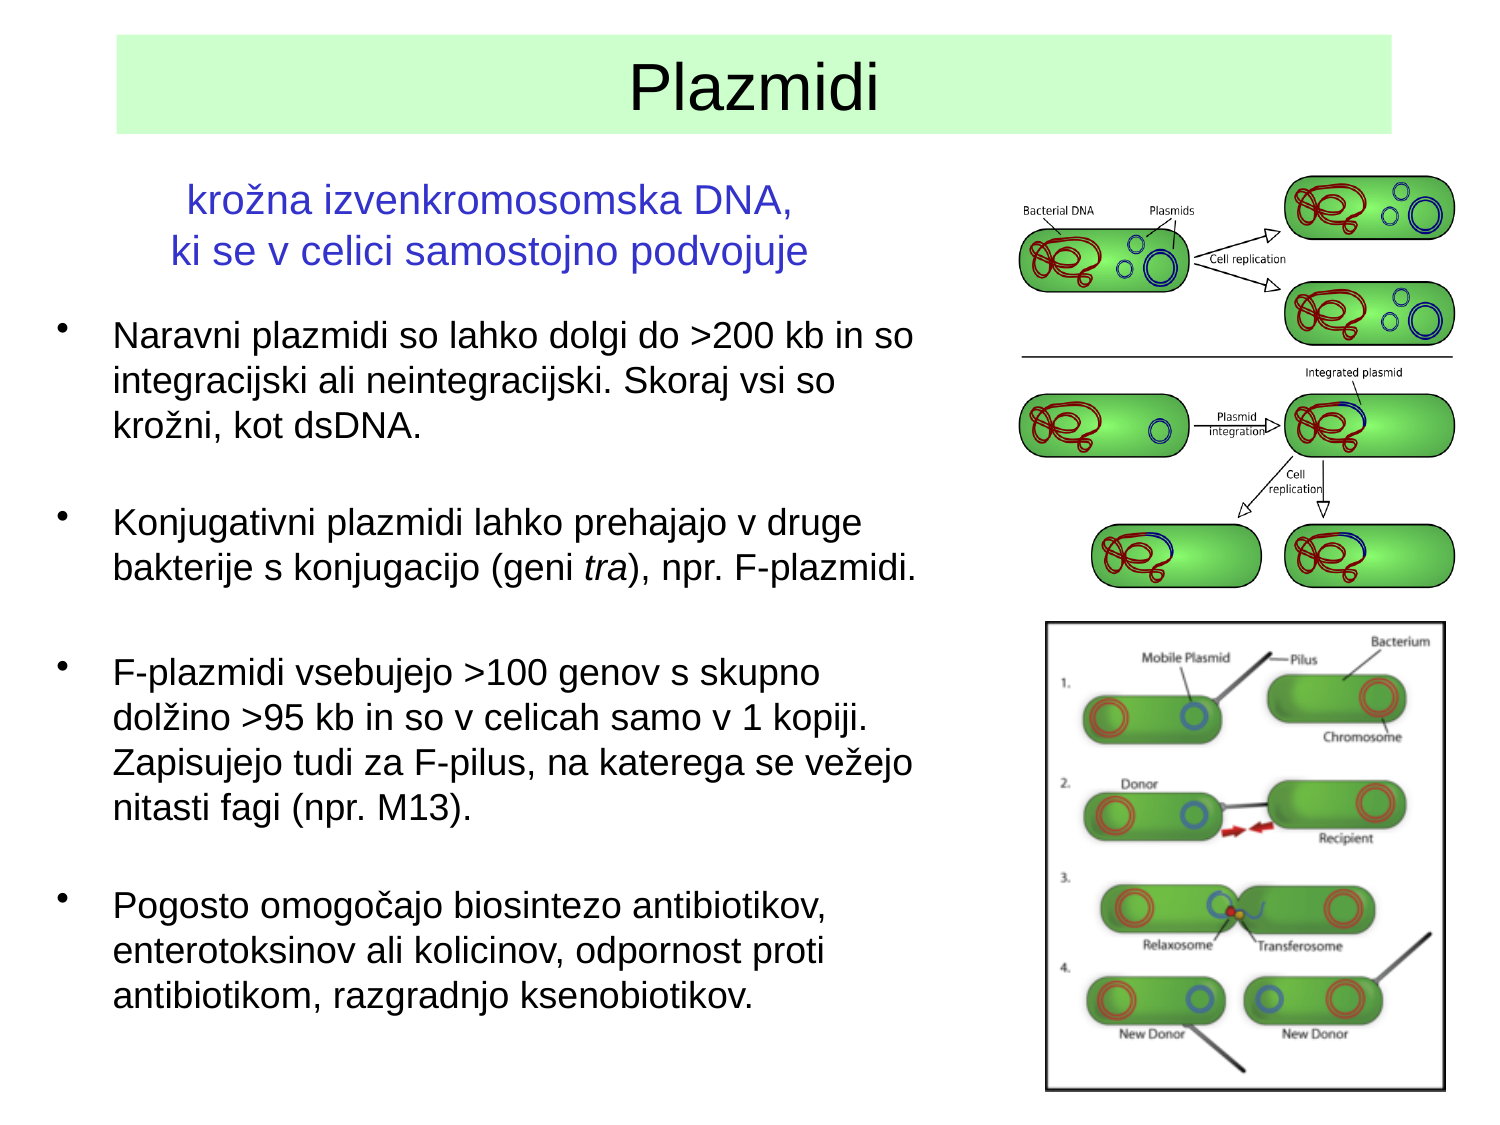

# Plazmidi
krožna izvenkromosomska DNA,
ki se v celici samostojno podvojuje
Naravni plazmidi so lahko dolgi do >200 kb in so integracijski ali neintegracijski. Skoraj vsi so krožni, kot dsDNA.
Konjugativni plazmidi lahko prehajajo v druge bakterije s konjugacijo (geni tra), npr. F-plazmidi.
F-plazmidi vsebujejo >100 genov s skupno dolžino >95 kb in so v celicah samo v 1 kopiji. Zapisujejo tudi za F-pilus, na katerega se vežejo nitasti fagi (npr. M13).
Pogosto omogočajo biosintezo antibiotikov, enterotoksinov ali kolicinov, odpornost proti antibiotikom, razgradnjo ksenobiotikov.